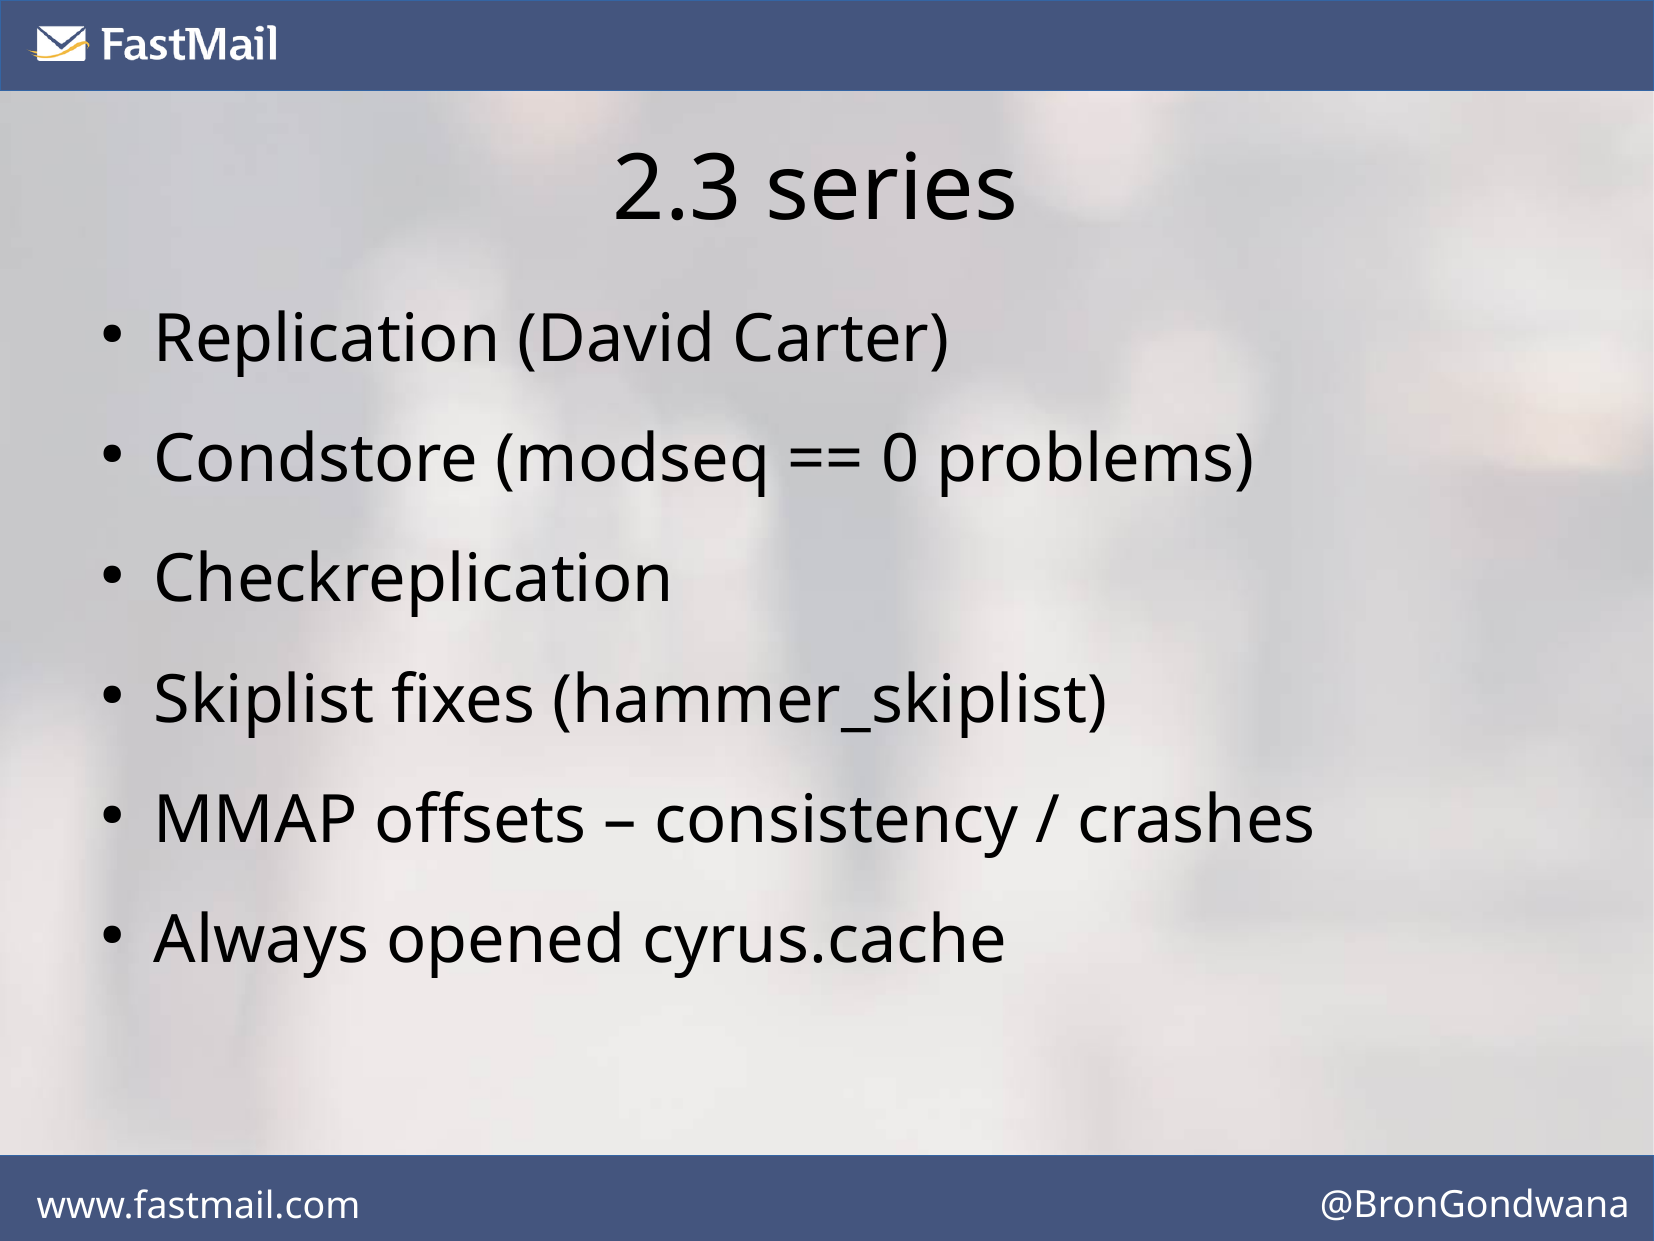

# 2.3 series
Replication (David Carter)
Condstore (modseq == 0 problems)
Checkreplication
Skiplist fixes (hammer_skiplist)
MMAP offsets – consistency / crashes
Always opened cyrus.cache